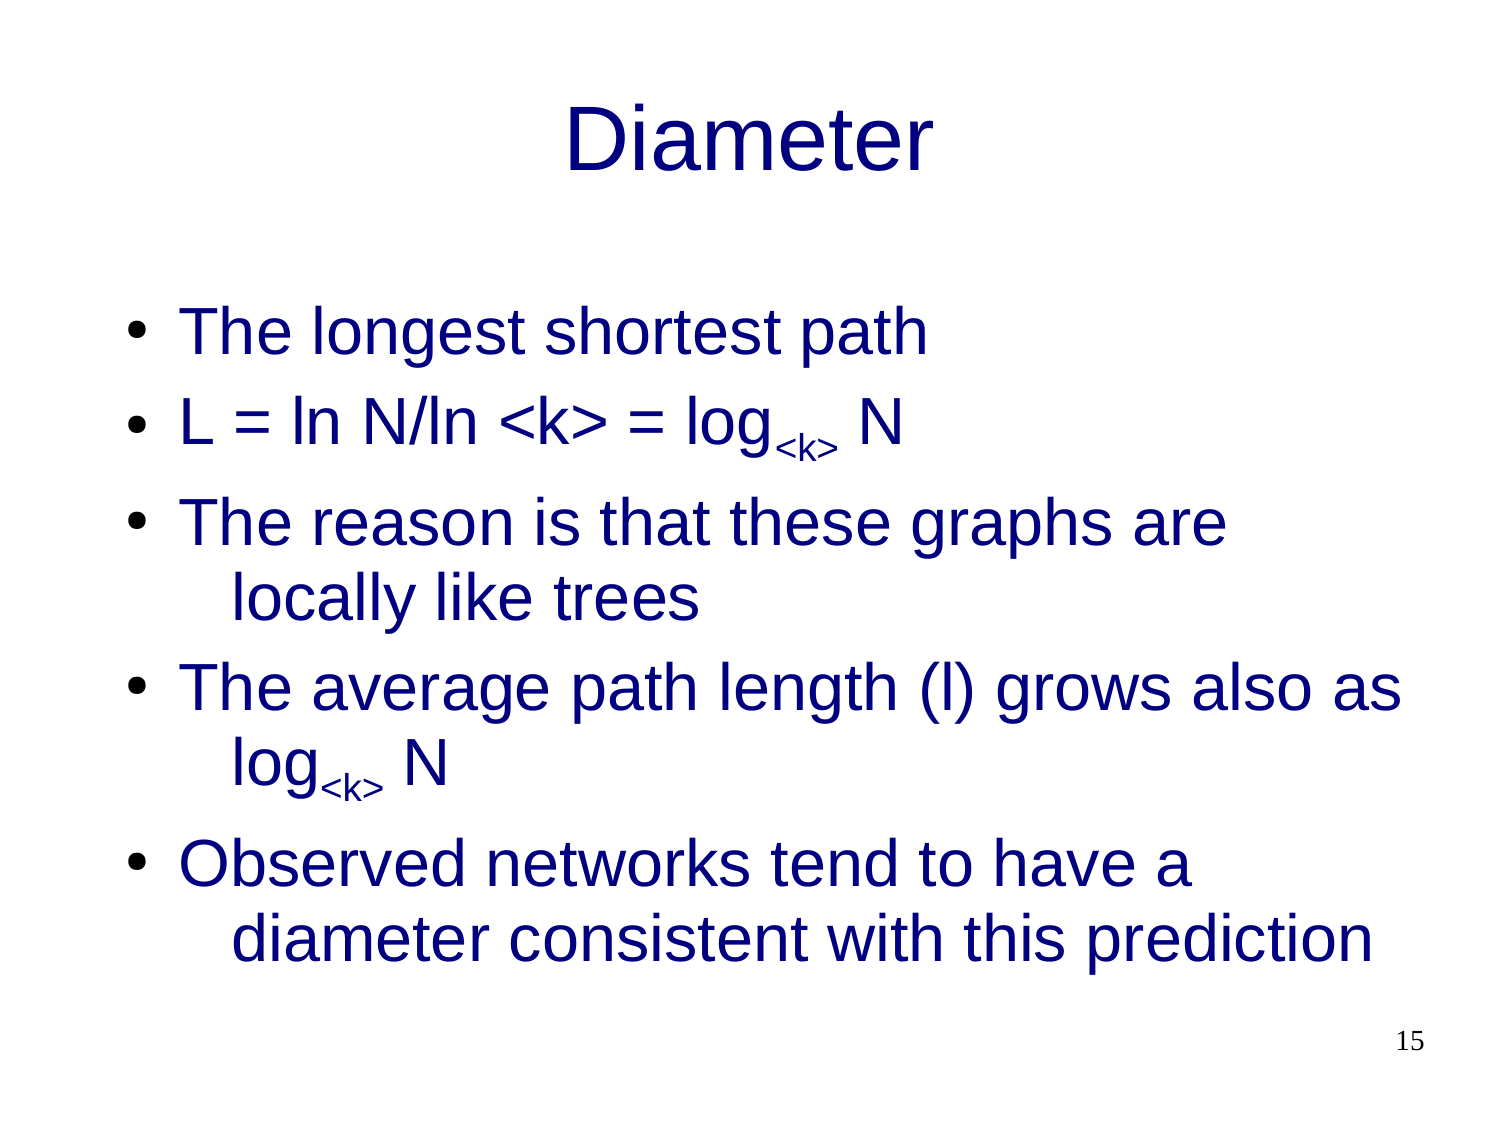

Diameter
# The longest shortest path
L = ln N/ln <k> = log<k> N
The reason is that these graphs are locally like trees
The average path length (l) grows also as log<k> N
Observed networks tend to have a diameter consistent with this prediction
15